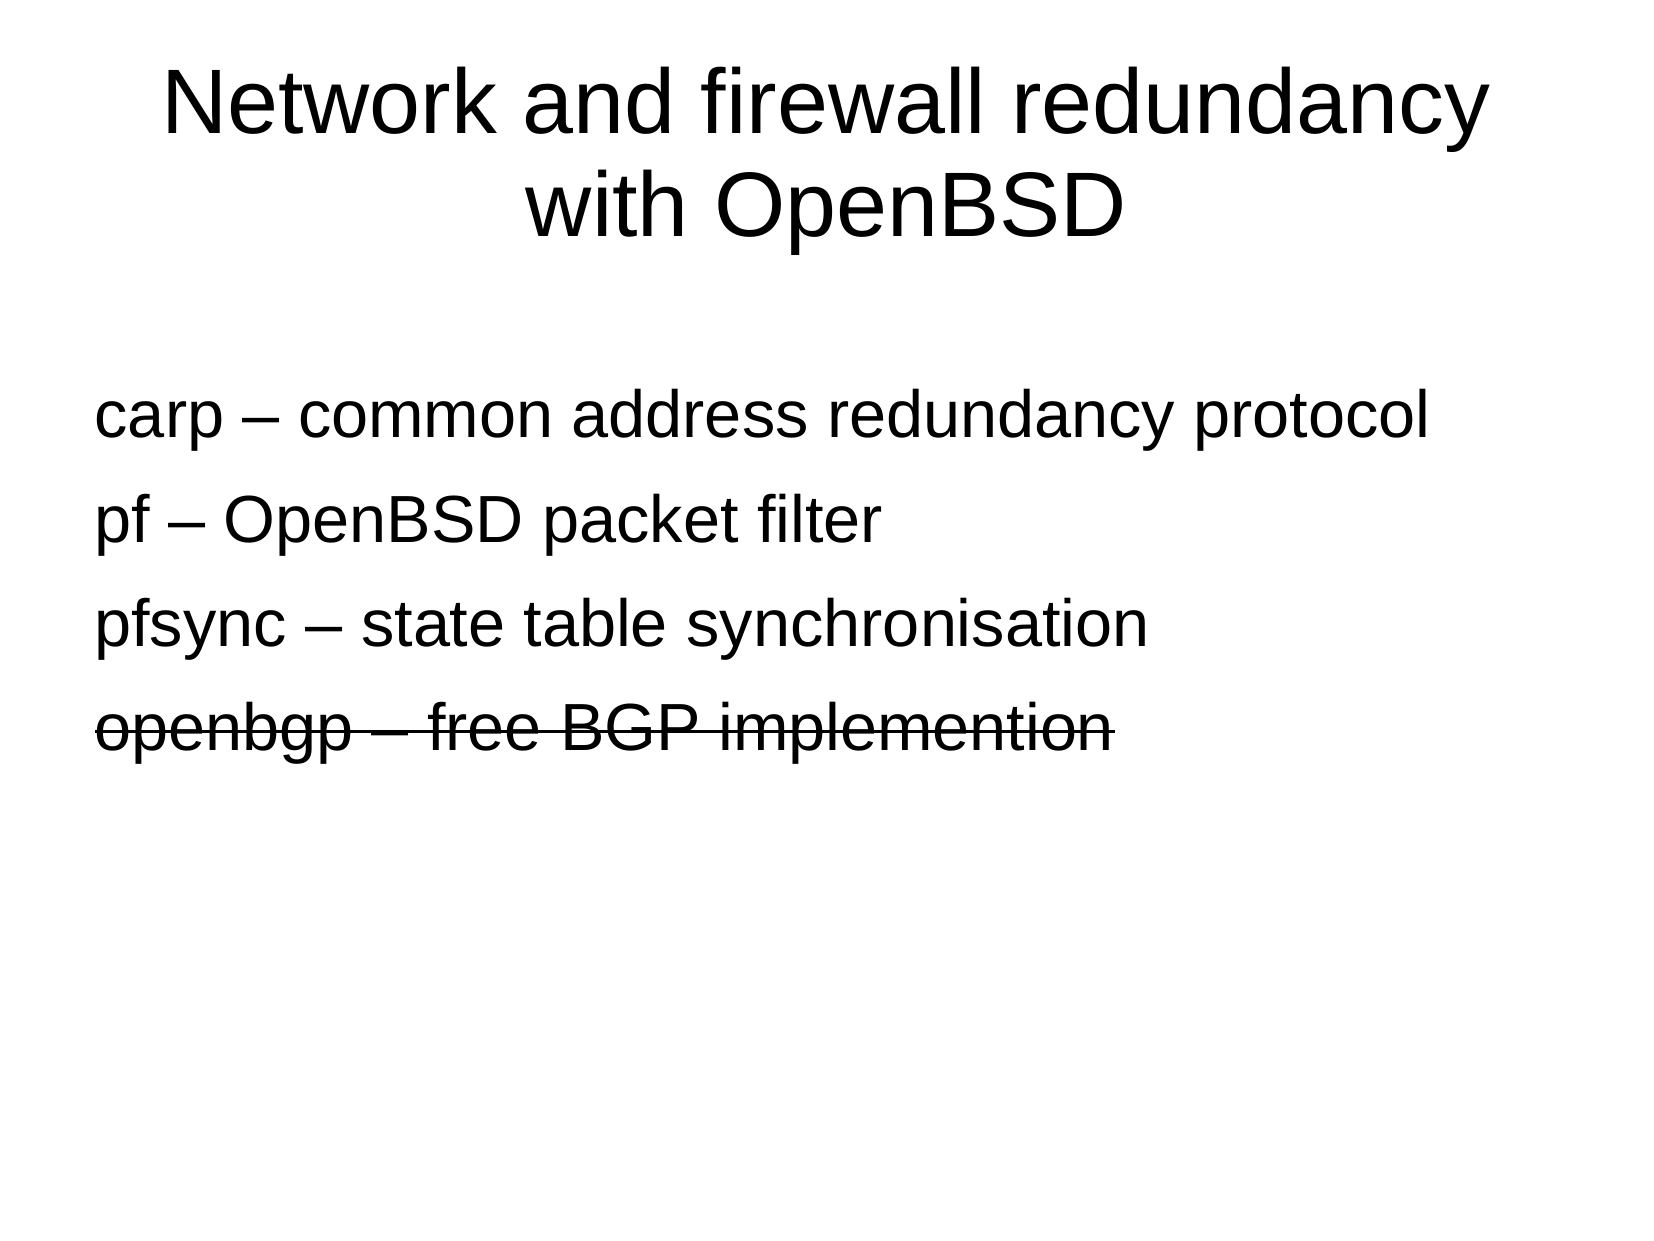

# Network and firewall redundancy with OpenBSD
carp – common address redundancy protocol
pf – OpenBSD packet filter
pfsync – state table synchronisation
openbgp – free BGP implemention